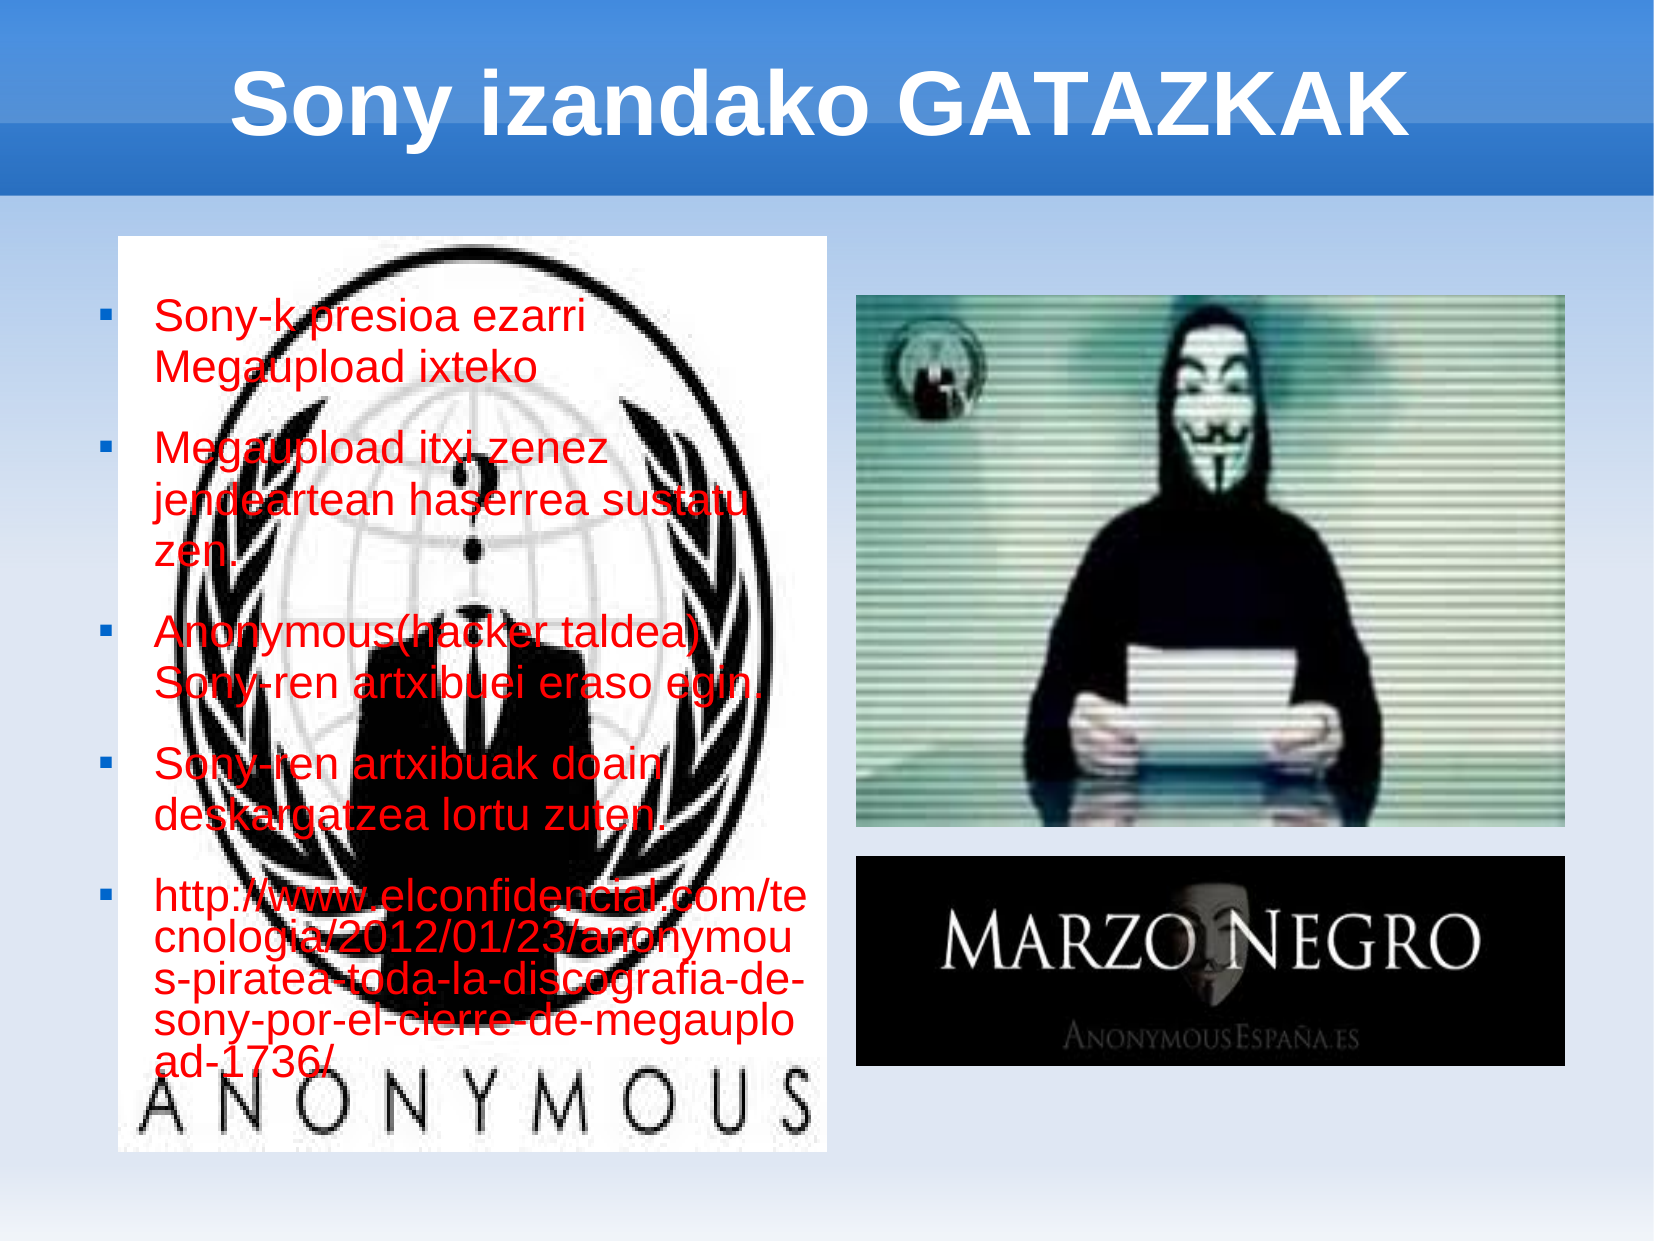

# Sony izandako GATAZKAK
Sony-k presioa ezarri Megaupload ixteko
Megaupload itxi zenez jendeartean haserrea sustatu zen.
Anonymous(hacker taldea) Sony-ren artxibuei eraso egin.
Sony-ren artxibuak doain deskargatzea lortu zuten.
http://www.elconfidencial.com/tecnologia/2012/01/23/anonymous-piratea-toda-la-discografia-de-sony-por-el-cierre-de-megaupload-1736/